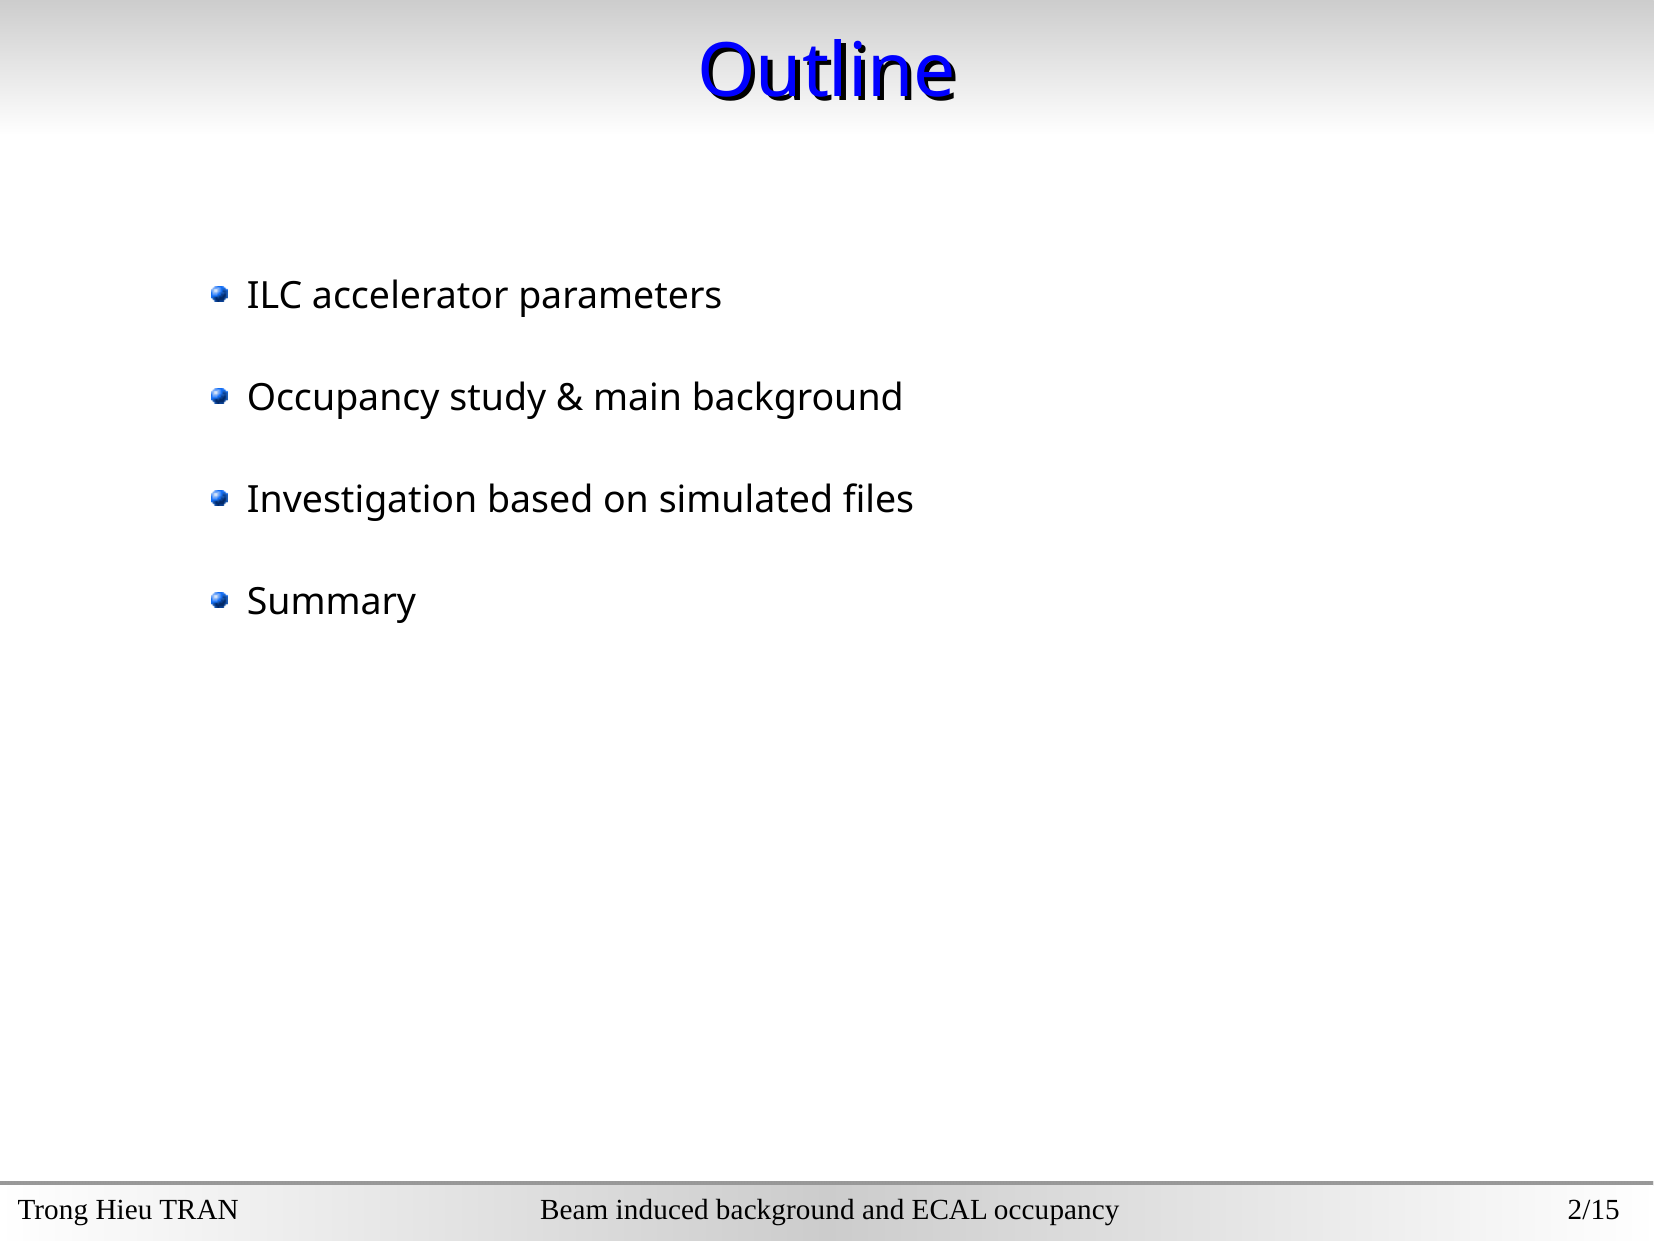

# Outline
ILC accelerator parameters
Occupancy study & main background
Investigation based on simulated files
Summary
Trong Hieu TRAN
Beam induced background and ECAL occupancy
2